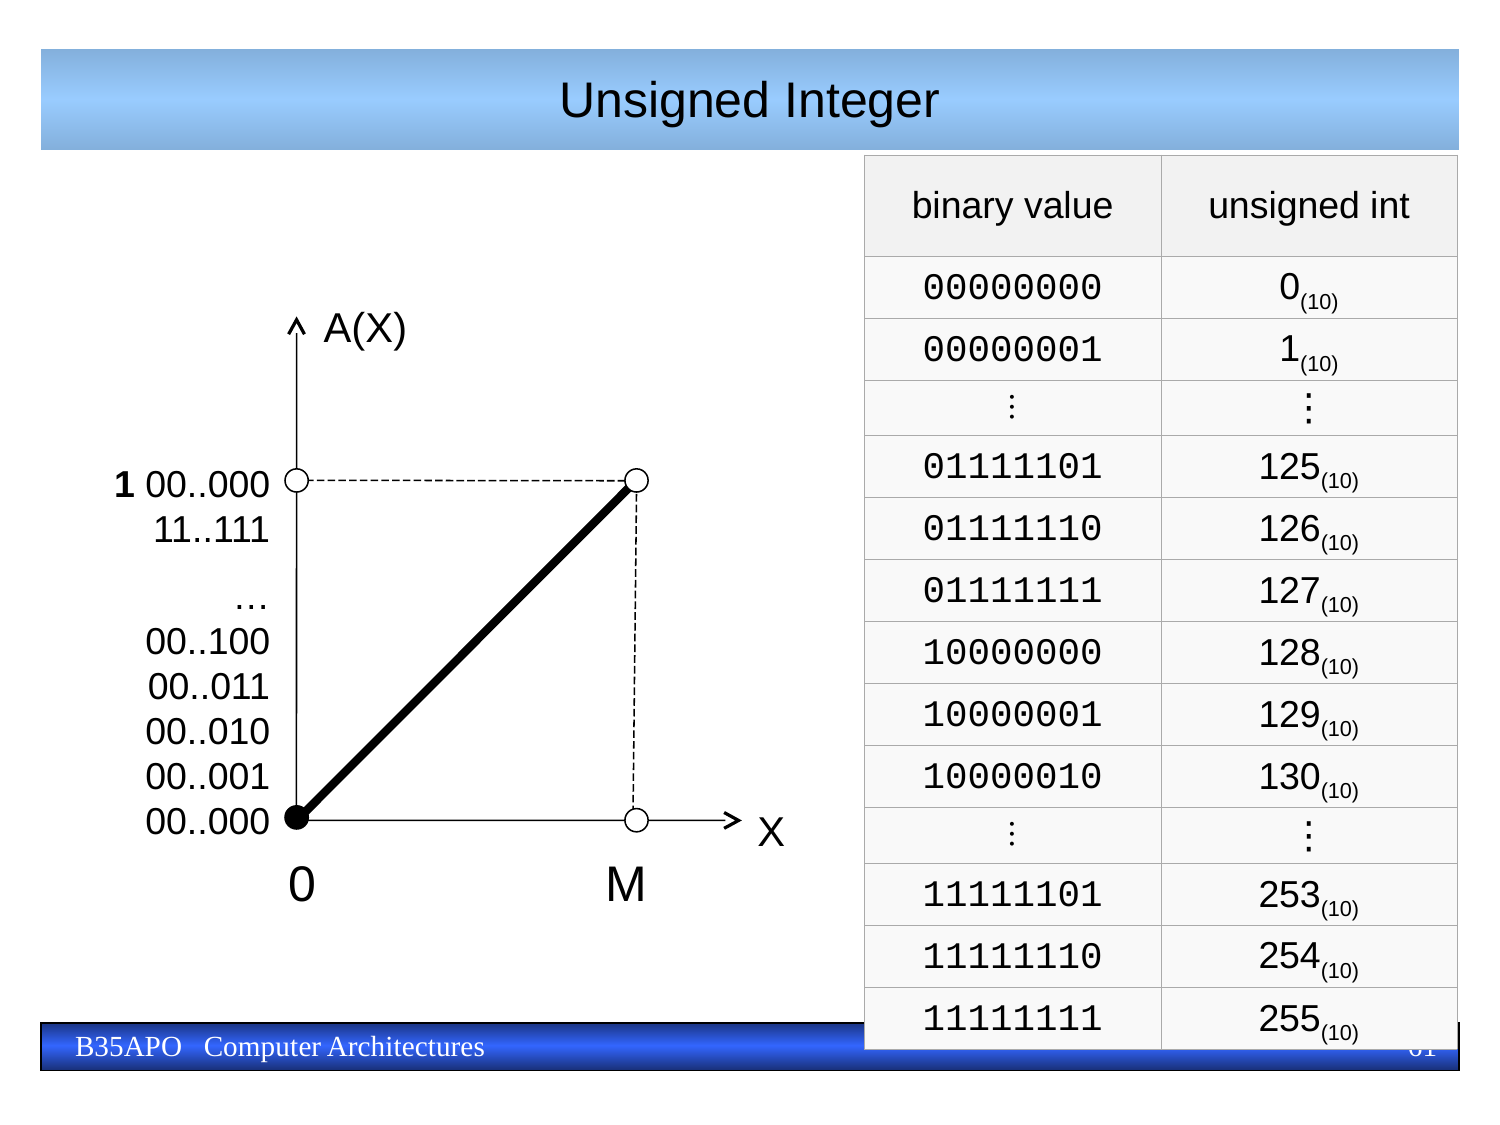

# Unsigned Integer
| binary value | unsigned int |
| --- | --- |
| 00000000 | 0(10) |
| 00000001 | 1(10) |
| ⋮ | ⋮ |
| 01111101 | 125(10) |
| 01111110 | 126(10) |
| 01111111 | 127(10) |
| 10000000 | 128(10) |
| 10000001 | 129(10) |
| 10000010 | 130(10) |
| ⋮ | ⋮ |
| 11111101 | 253(10) |
| 11111110 | 254(10) |
| 11111111 | 255(10) |
A(X)
1 00..000
11..111
…
00..100
00..011
00..010
00..001
00..000
X
0
M
B35APO Computer Architectures
61